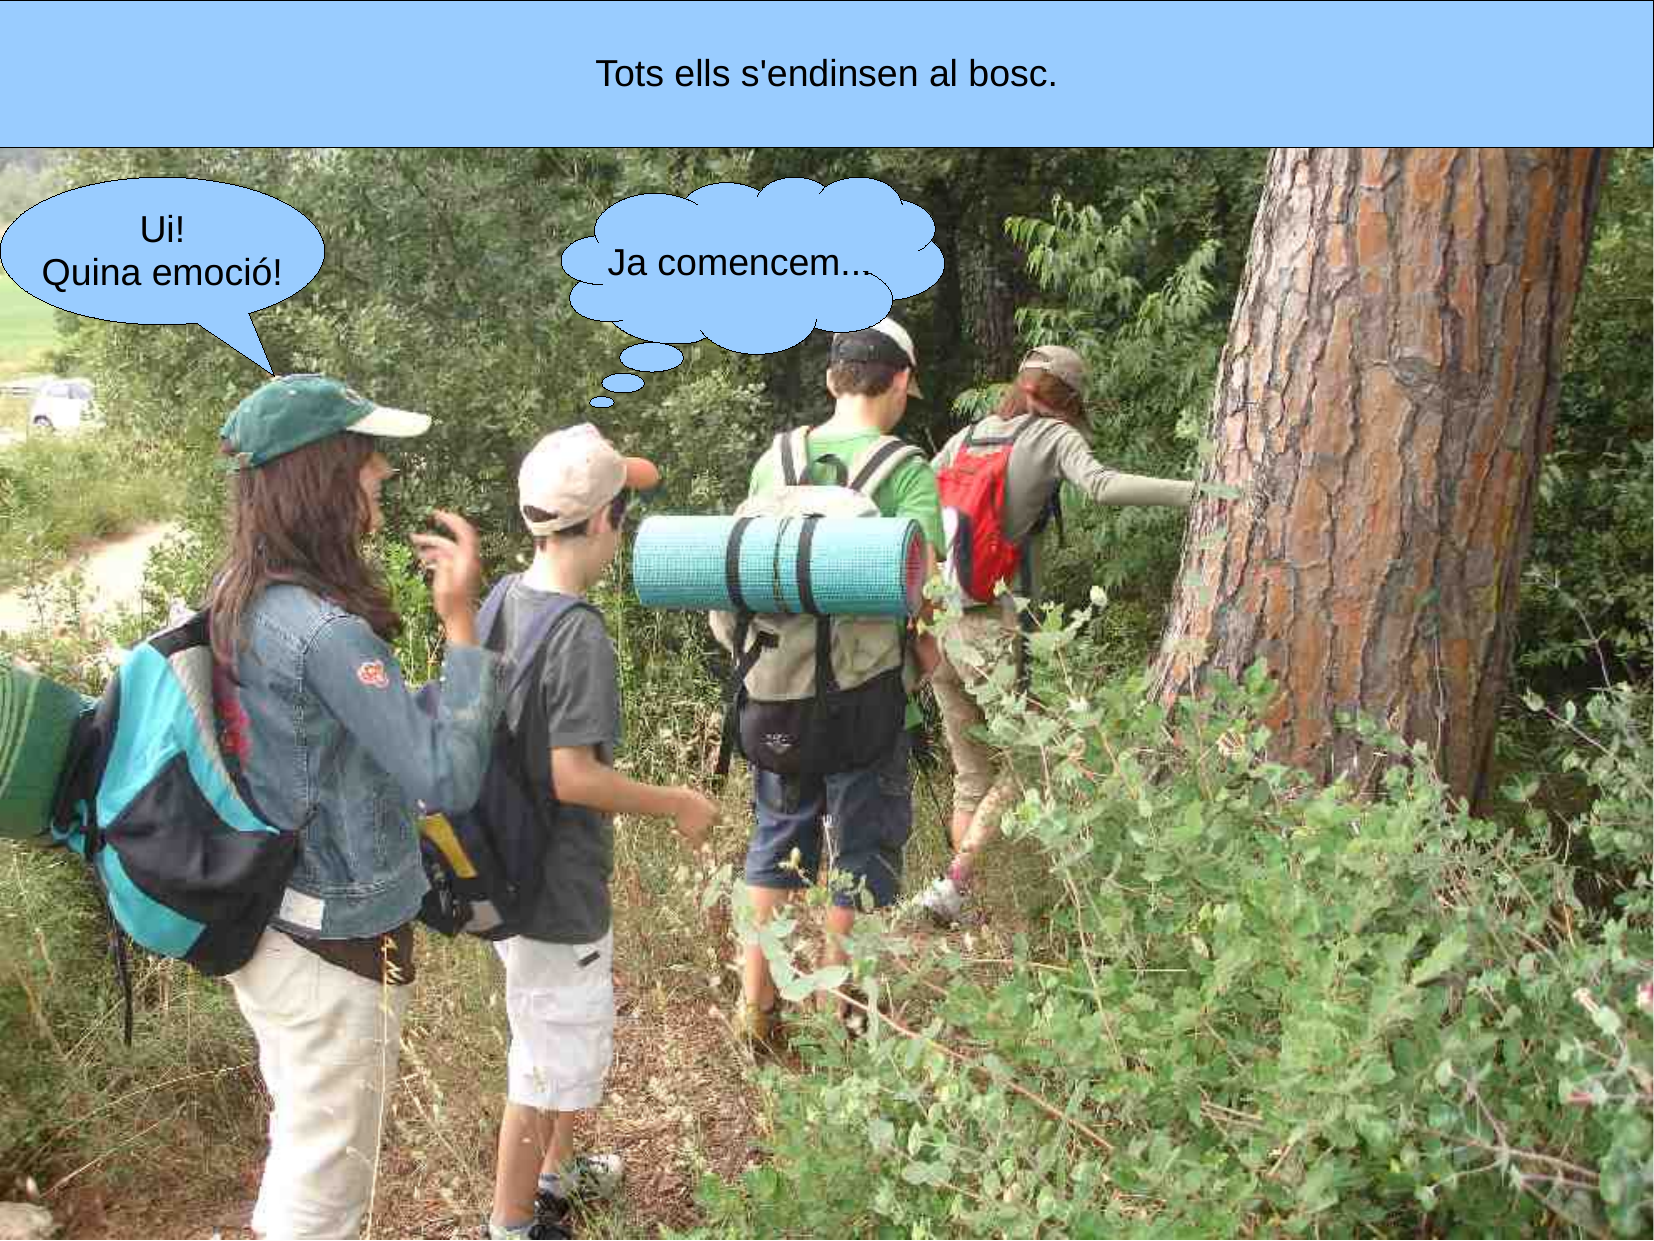

Tots ells s'endinsen al bosc.
Ui!
Quina emoció!
Ja comencem...